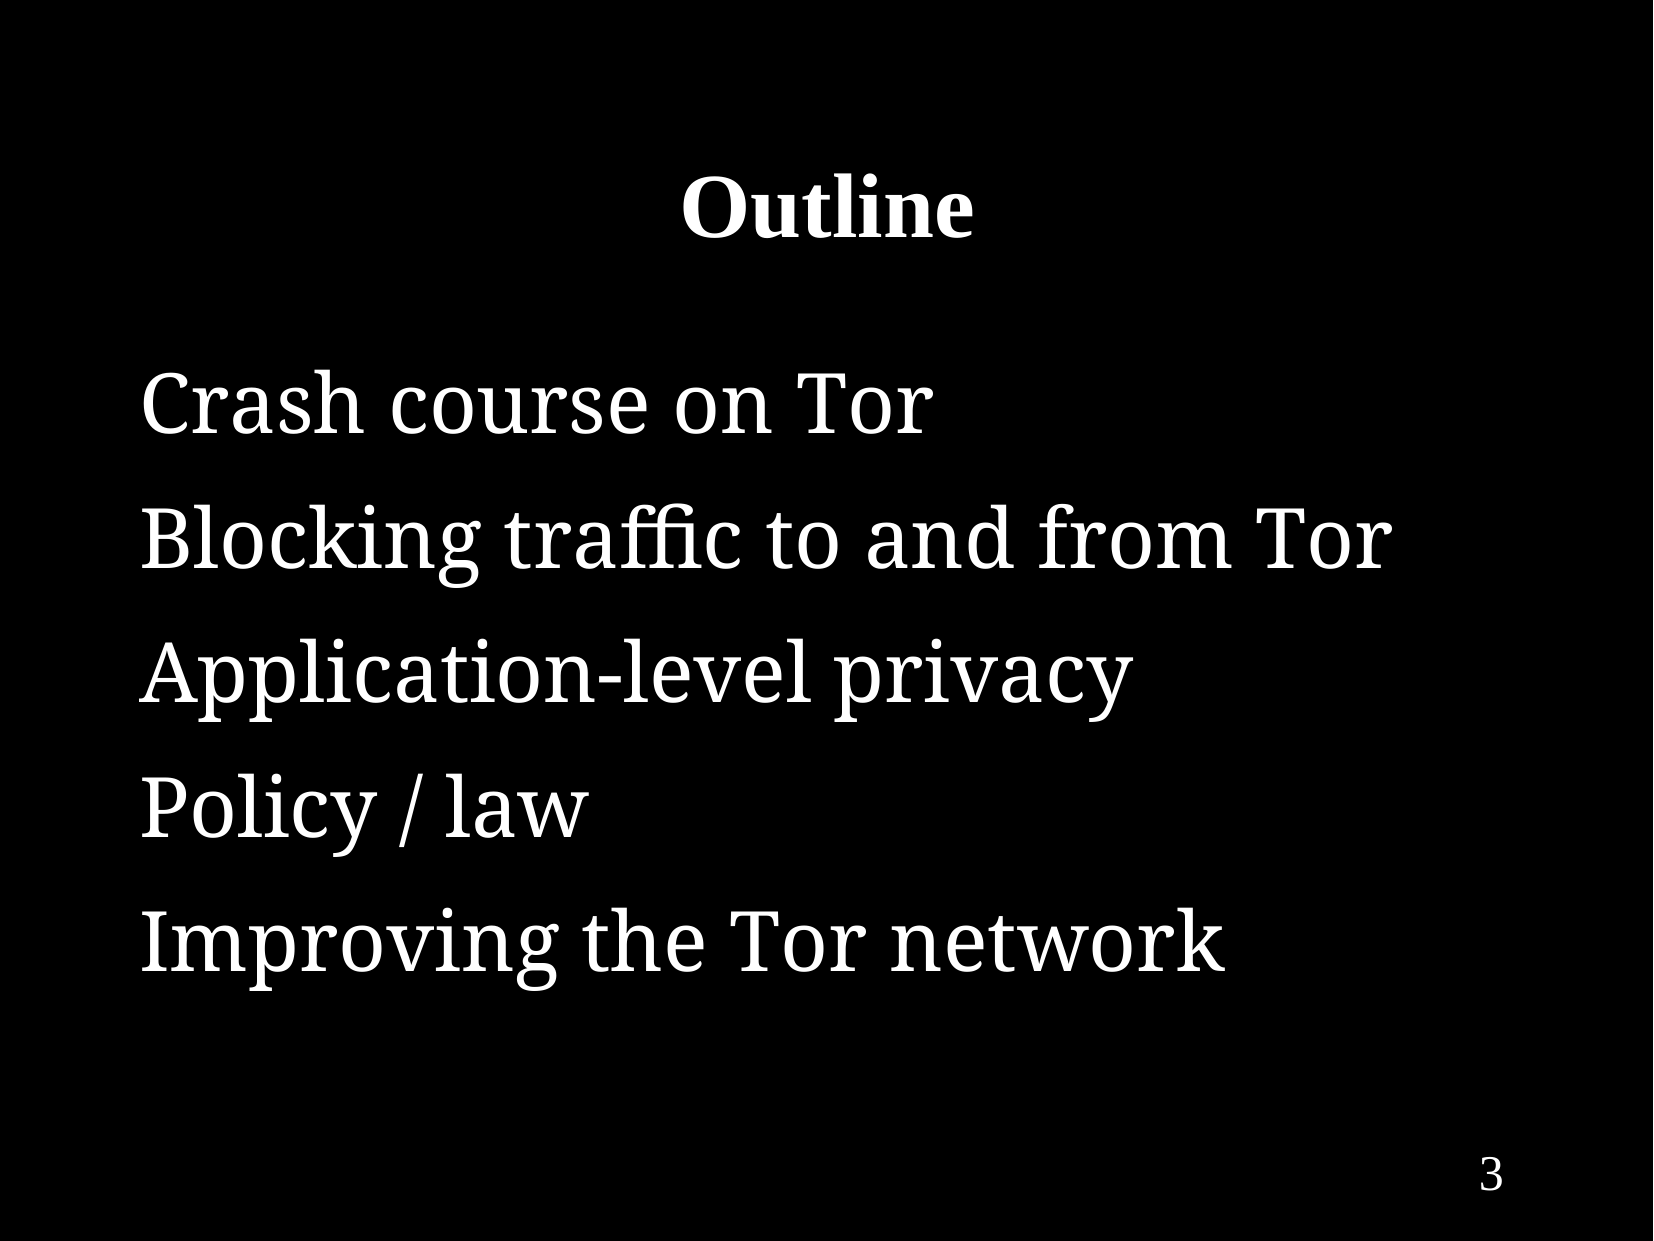

# Outline
Crash course on Tor
Blocking traffic to and from Tor
Application-level privacy
Policy / law
Improving the Tor network